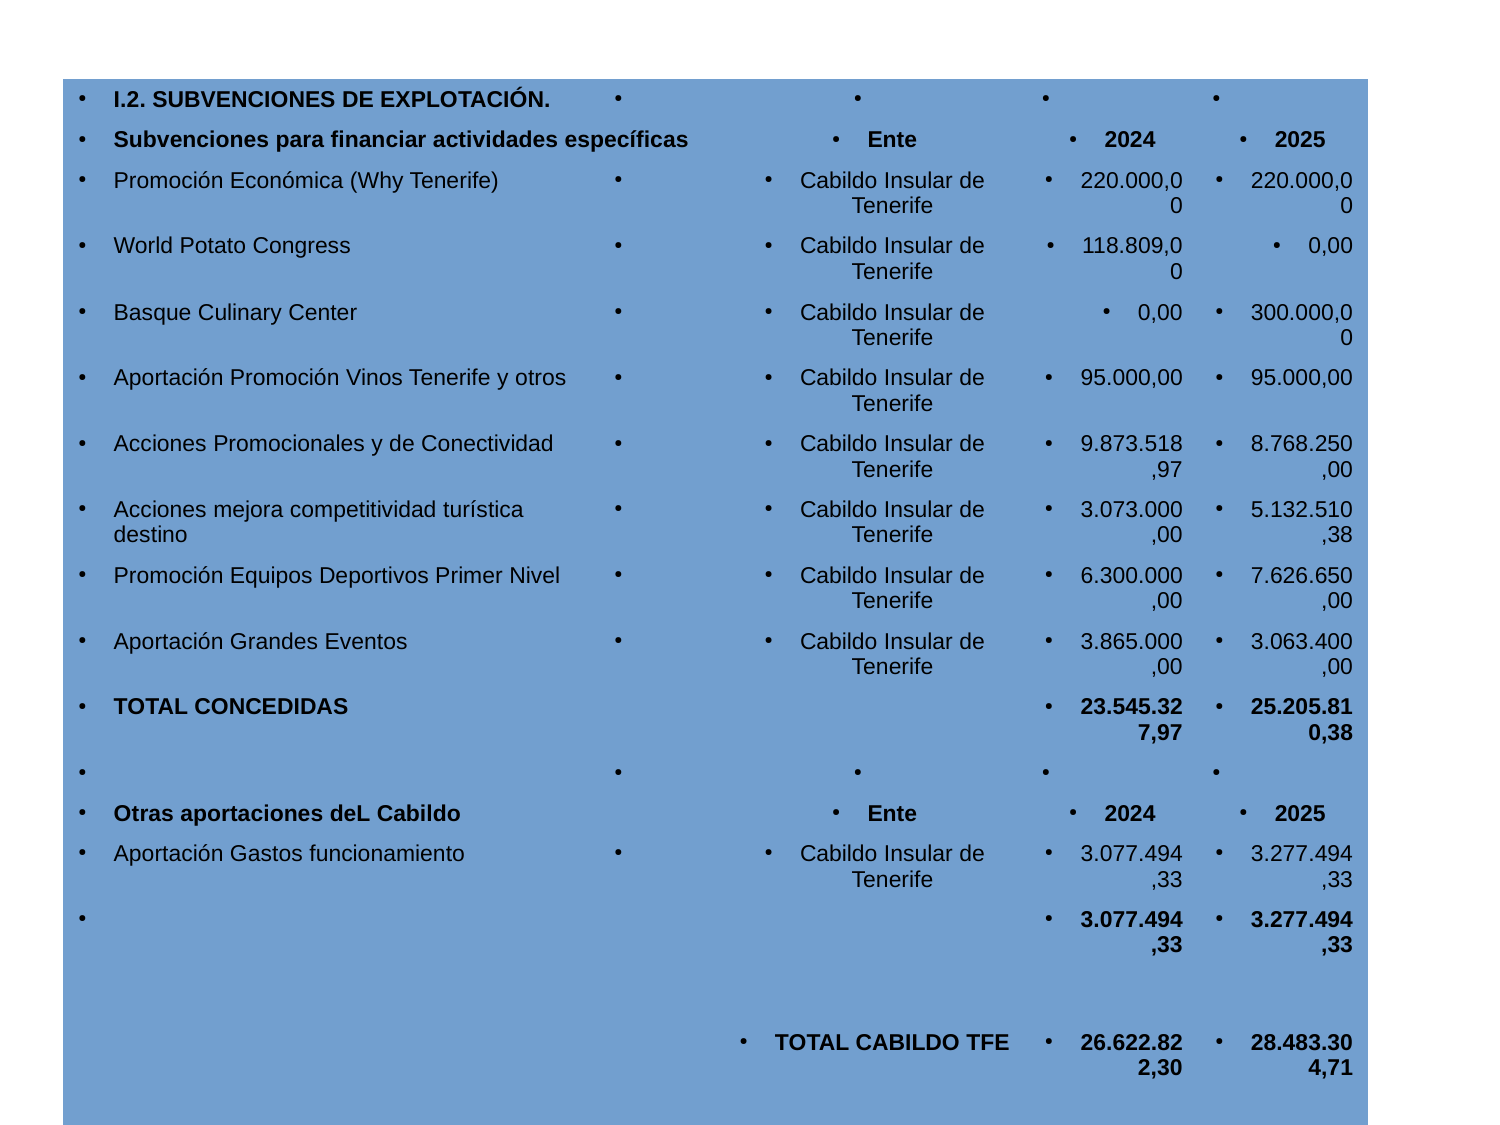

| I.2. SUBVENCIONES DE EXPLOTACIÓN. | | | | |
| --- | --- | --- | --- | --- |
| Subvenciones para financiar actividades específicas | | Ente | 2024 | 2025 |
| Promoción Económica (Why Tenerife) | | Cabildo Insular de Tenerife | 220.000,00 | 220.000,00 |
| World Potato Congress | | Cabildo Insular de Tenerife | 118.809,00 | 0,00 |
| Basque Culinary Center | | Cabildo Insular de Tenerife | 0,00 | 300.000,00 |
| Aportación Promoción Vinos Tenerife y otros | | Cabildo Insular de Tenerife | 95.000,00 | 95.000,00 |
| Acciones Promocionales y de Conectividad | | Cabildo Insular de Tenerife | 9.873.518,97 | 8.768.250,00 |
| Acciones mejora competitividad turística destino | | Cabildo Insular de Tenerife | 3.073.000,00 | 5.132.510,38 |
| Promoción Equipos Deportivos Primer Nivel | | Cabildo Insular de Tenerife | 6.300.000,00 | 7.626.650,00 |
| Aportación Grandes Eventos | | Cabildo Insular de Tenerife | 3.865.000,00 | 3.063.400,00 |
| TOTAL CONCEDIDAS | | | 23.545.327,97 | 25.205.810,38 |
| | | | | |
| Otras aportaciones deL Cabildo | | Ente | 2024 | 2025 |
| Aportación Gastos funcionamiento | | Cabildo Insular de Tenerife | 3.077.494,33 | 3.277.494,33 |
| | | | 3.077.494,33 | 3.277.494,33 |
| | | | | |
| | | TOTAL CABILDO TFE | 26.622.822,30 | 28.483.304,71 |
| | | | | |
| | | | | |
| | | | | |
| I.2. SUBVENCIONES DE EXPLOTACIÓN. | | | | |
| Subvenciones para financiar actividades específicas | | Ente | 2024 | 2025 |
| Gobierno Canarias (Why Tenerife) | | Gobierno Canarias | 0,00 | 100.000,00 |
| Red CIDE | | Subv. Europeas | 39.672,89 | 52.920,00 |
| TOTAL CONCEDIDAS | | | 39.672,89 | 152.920,00 |